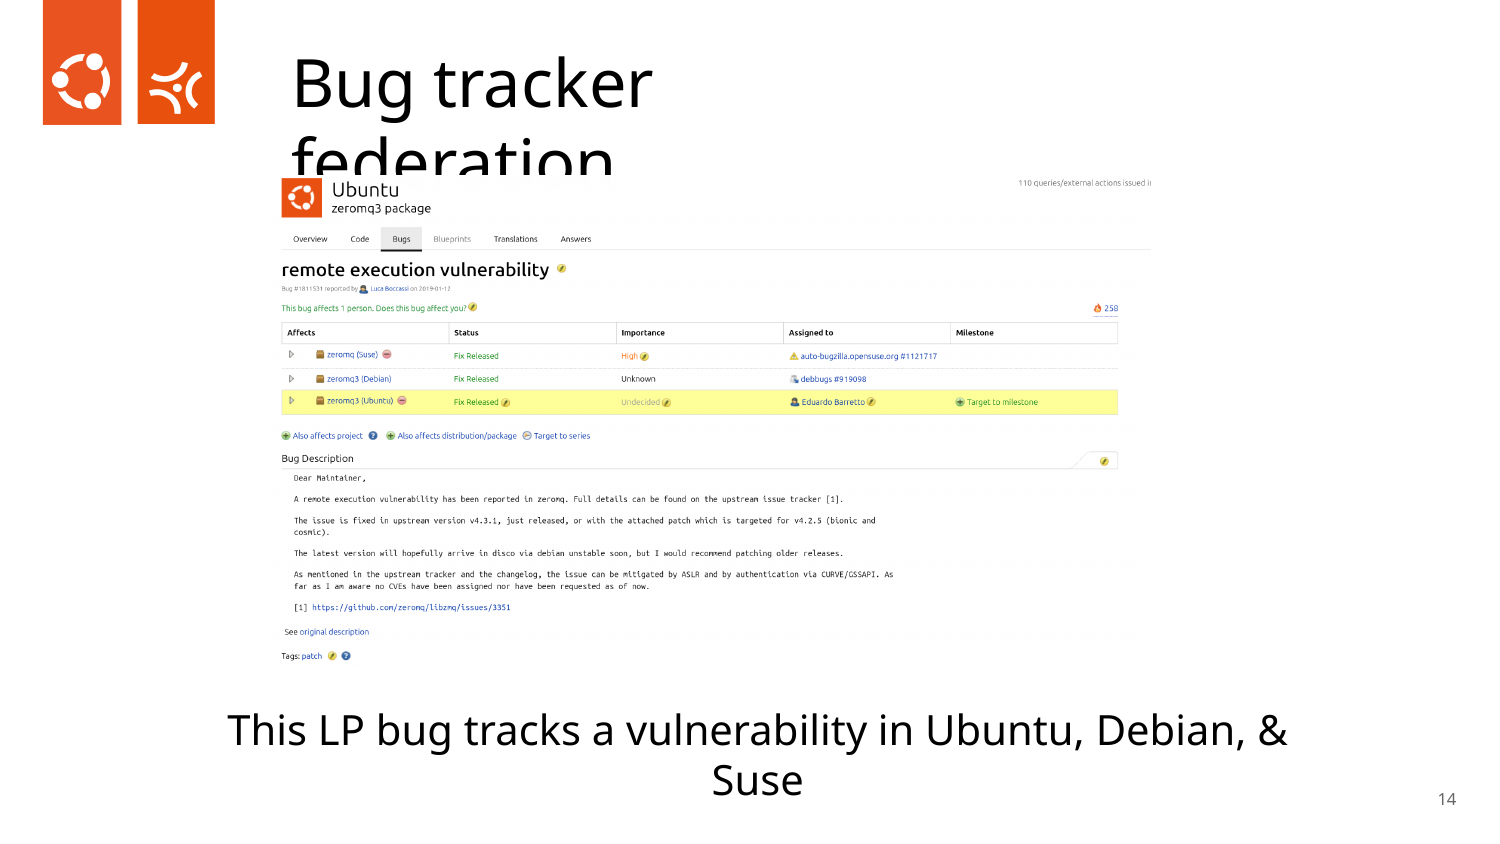

# Bug tracker federation
This LP bug tracks a vulnerability in Ubuntu, Debian, & Suse